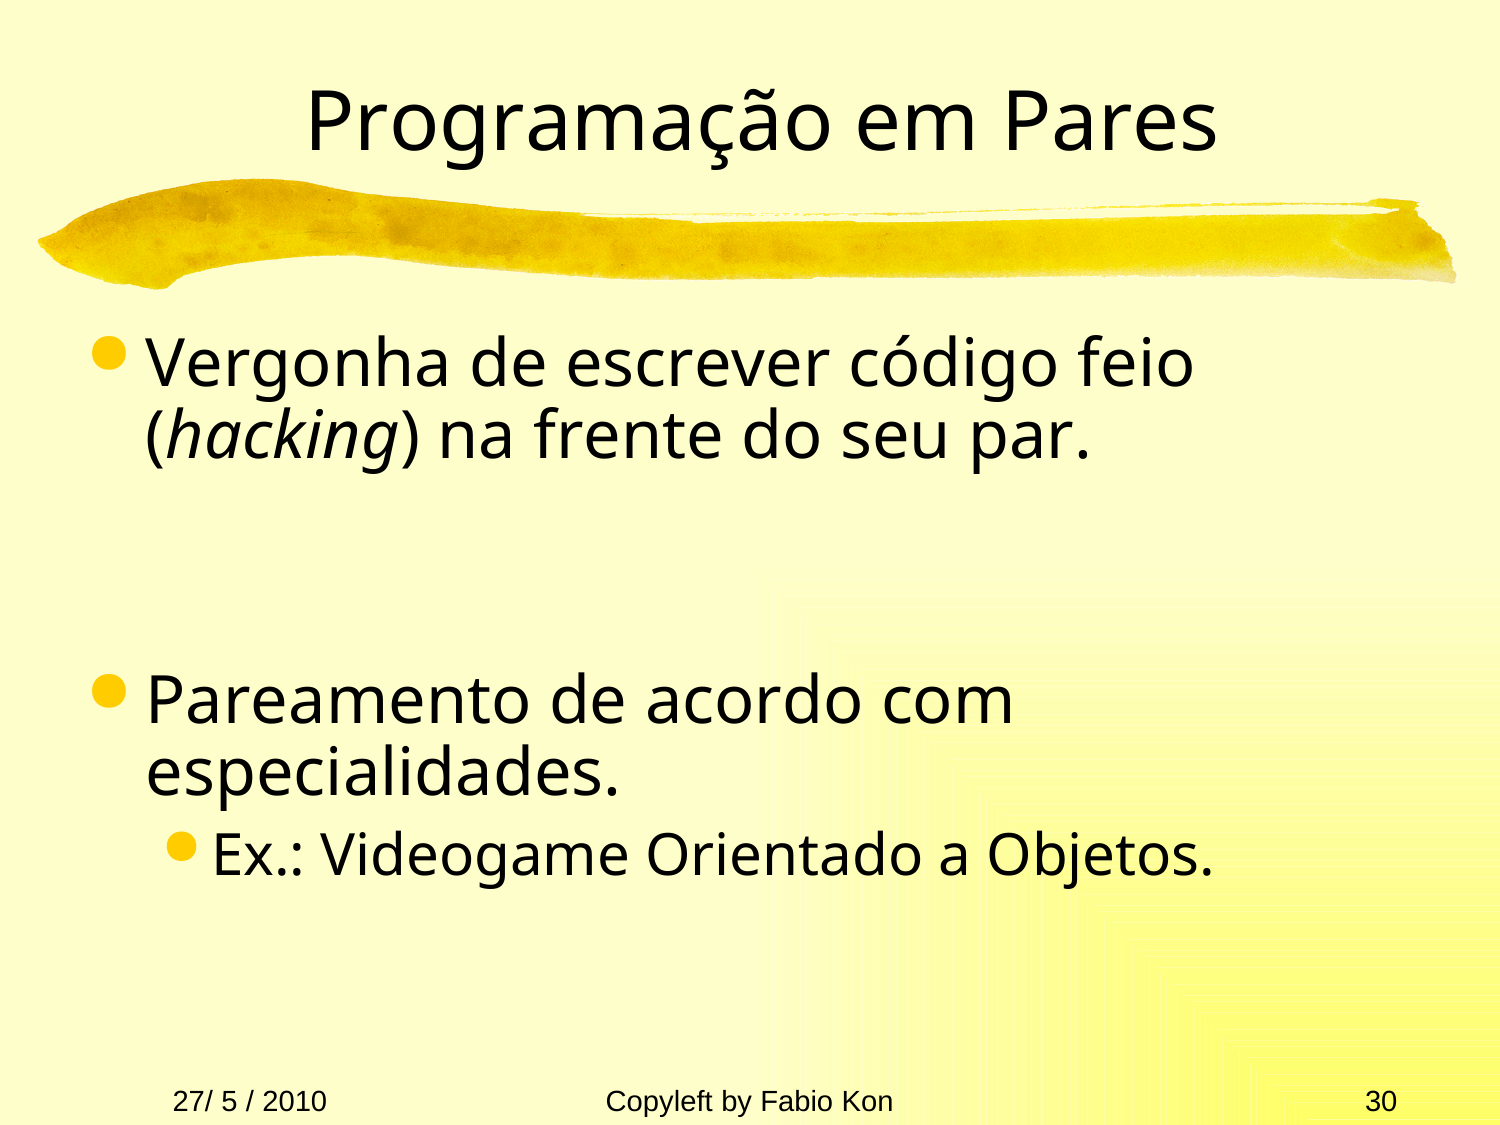

# Programação em Pares
Vergonha de escrever código feio (hacking) na frente do seu par.
Pareamento de acordo com especialidades.
Ex.: Videogame Orientado a Objetos.
ECOOP'99 OOOSW
30